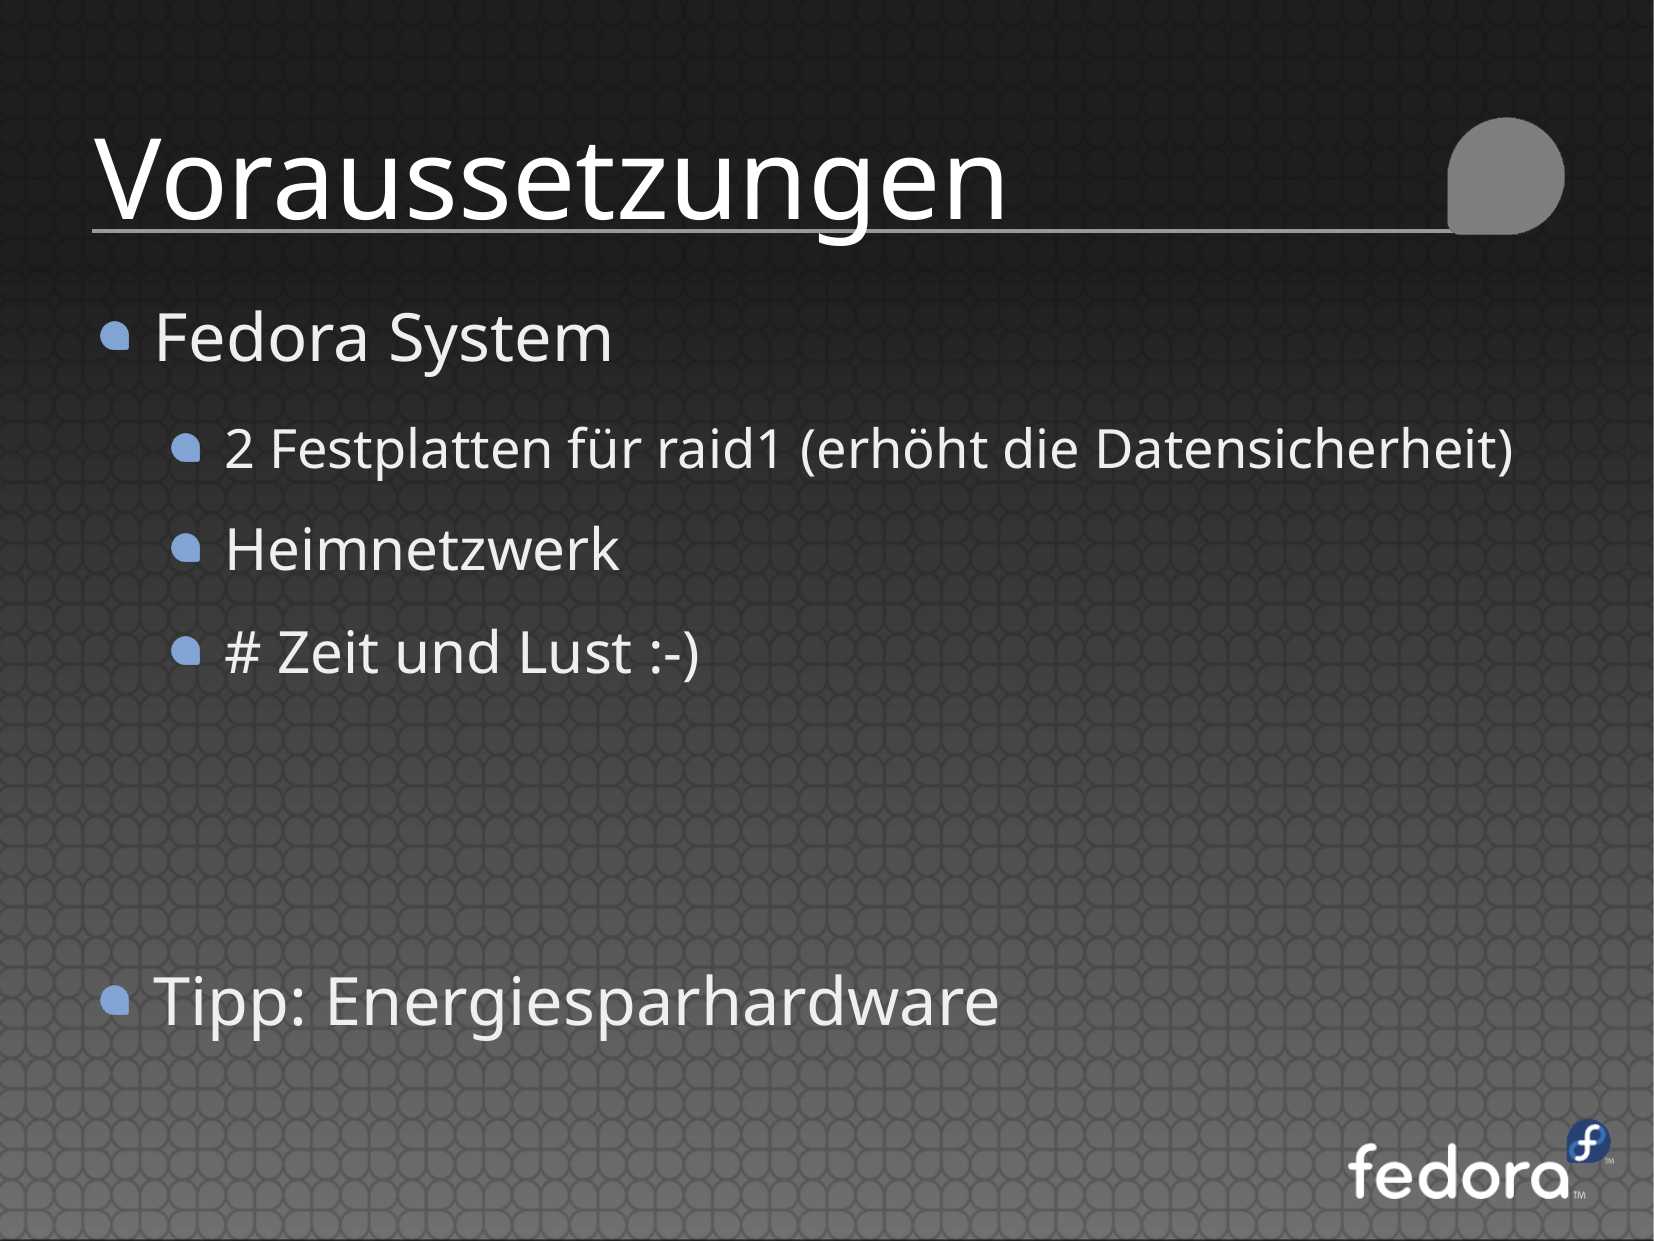

Voraussetzungen
# Fedora System
2 Festplatten für raid1 (erhöht die Datensicherheit)
Heimnetzwerk
# Zeit und Lust :-)
Tipp: Energiesparhardware